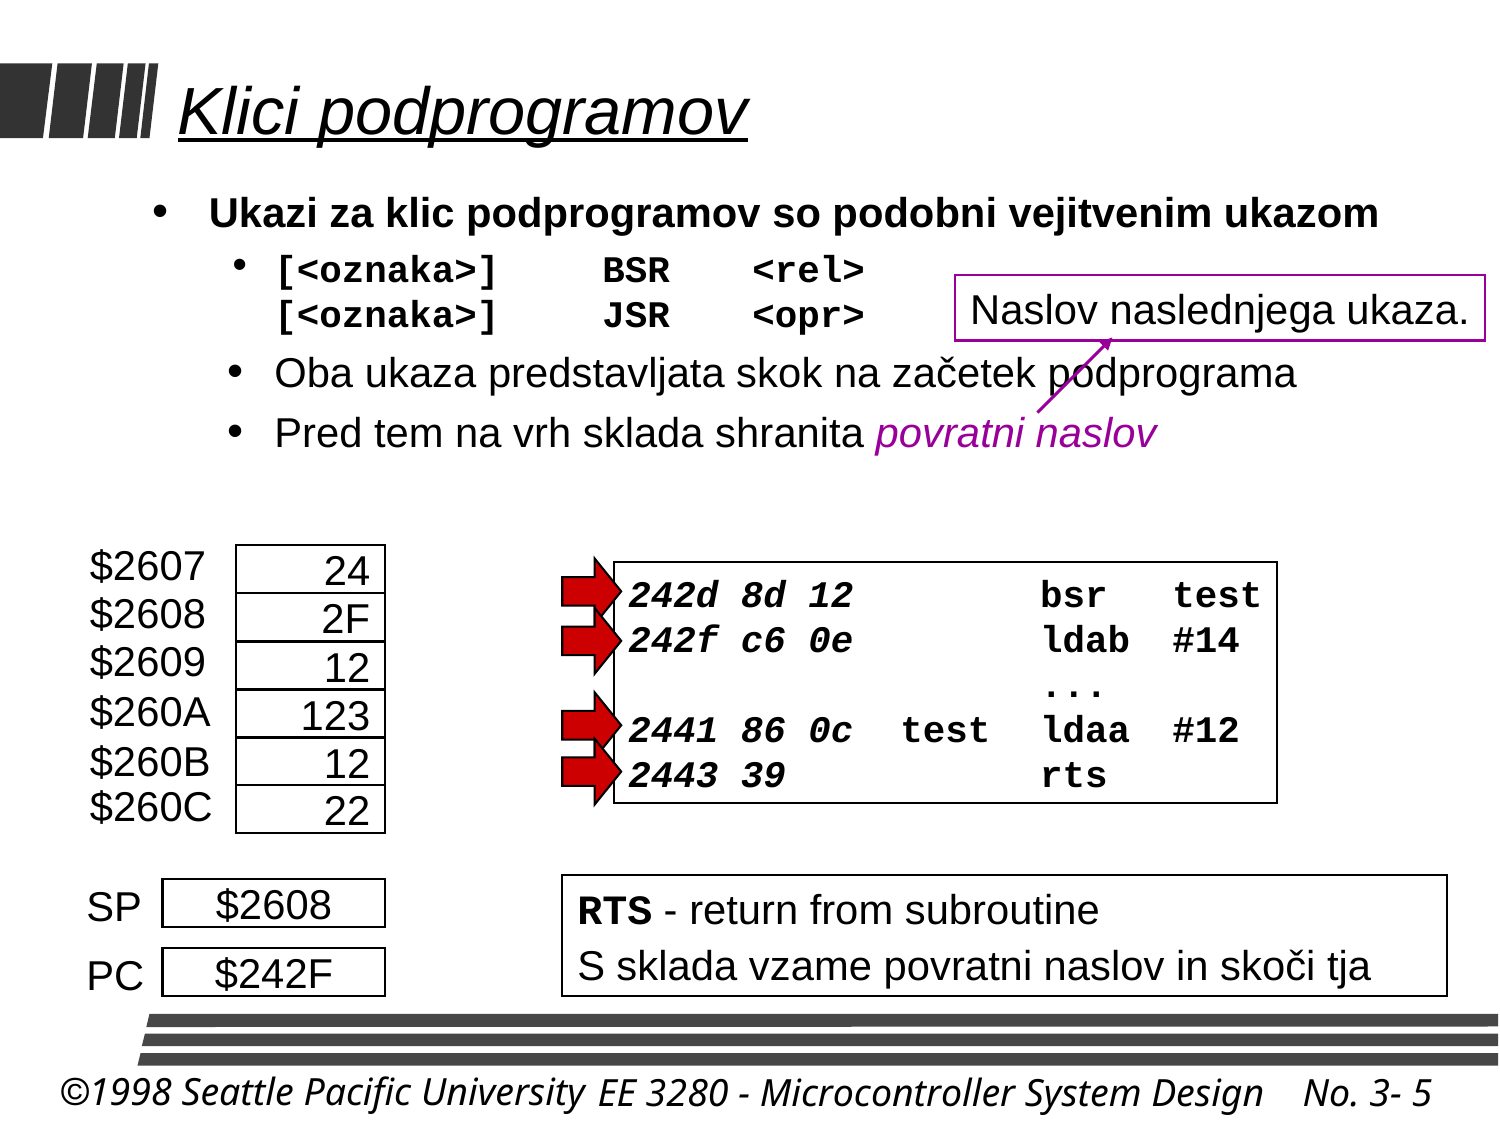

# Klici podprogramov
Ukazi za klic podprogramov so podobni vejitvenim ukazom
[<oznaka>] 	BSR	<rel>
[<oznaka>] 	JSR	<opr>
Oba ukaza predstavljata skok na začetek podprograma
Pred tem na vrh sklada shranita povratni naslov
Naslov naslednjega ukaza.
$2607
$2608
$2609
$260A
$260B
$260C
?
?
12
123
12
22
24
2F
12
123
12
22
242d 8d 12		bsr	test
242f c6 0e 		ldab	#14
				...
2441 86 0c	test 	ldaa	#12
2443 39 		rts
SP
PC
RTS - return from subroutine
S sklada vzame povratni naslov in skoči tja
$2608
$242D
$2606
$2441
$2606
$2443
$2608
$242F